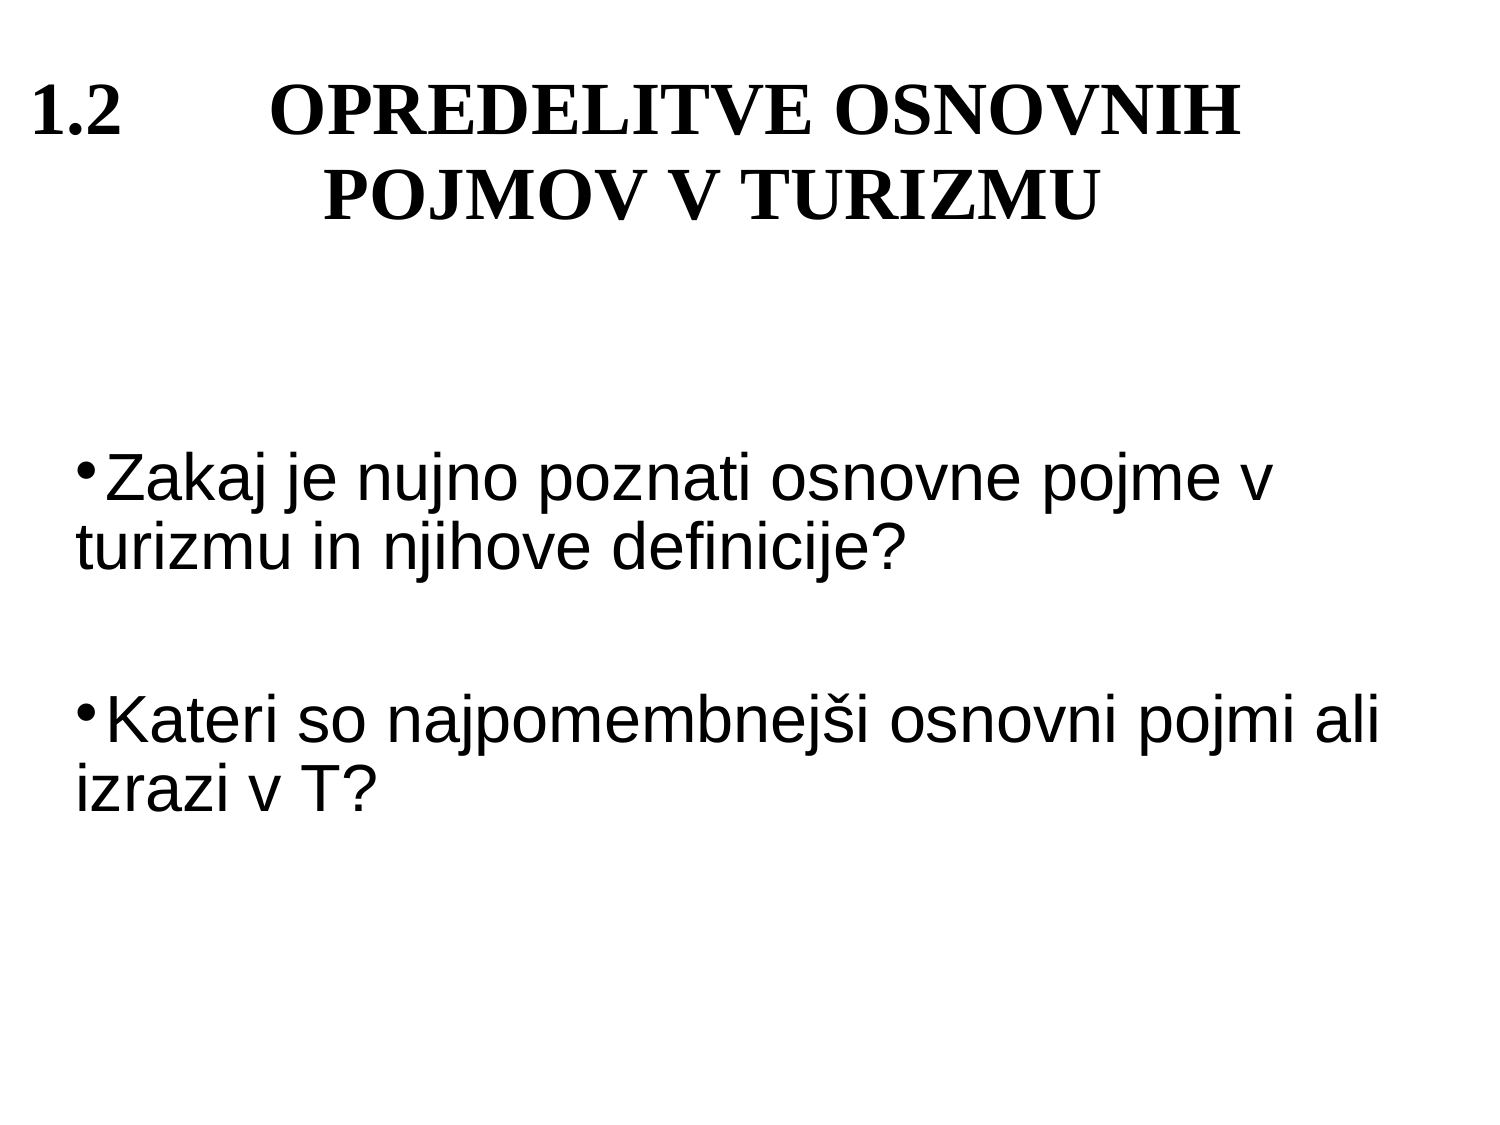

# 1.2	 	 OPREDELITVE OSNOVNIH POJMOV V TURIZMU
Zakaj je nujno poznati osnovne pojme v turizmu in njihove definicije?
Kateri so najpomembnejši osnovni pojmi ali izrazi v T?